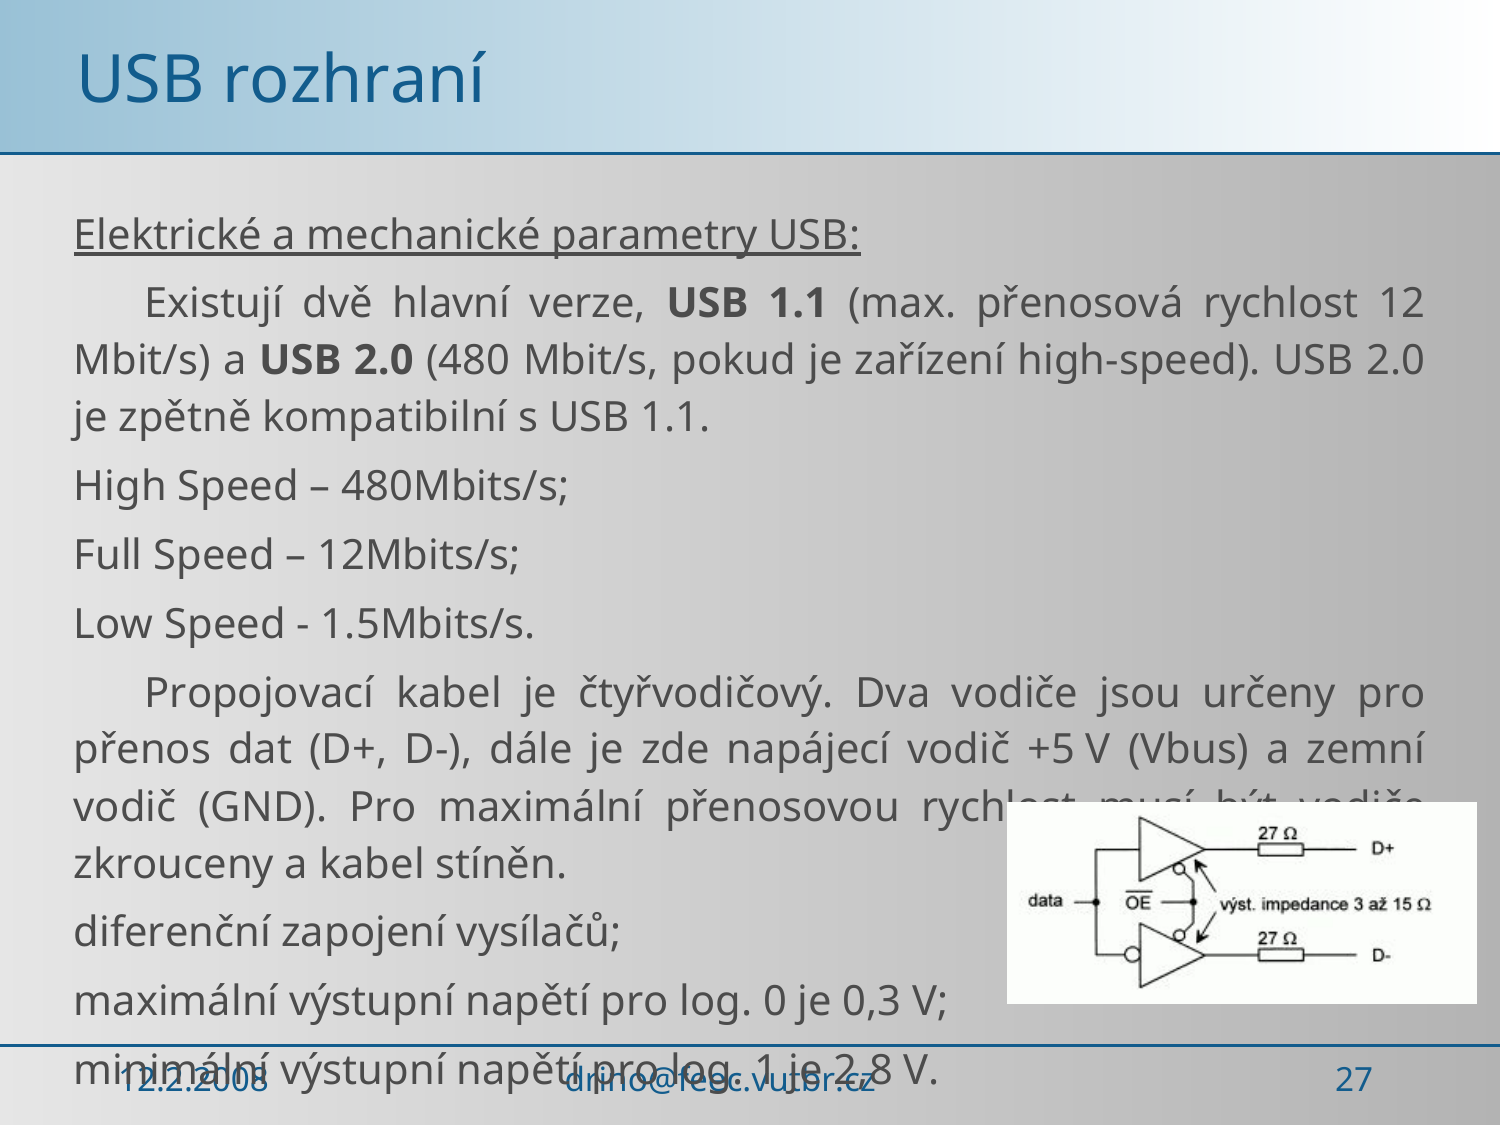

# USB rozhraní
Elektrické a mechanické parametry USB:
Existují dvě hlavní verze, USB 1.1 (max. přenosová rychlost 12 Mbit/s) a USB 2.0 (480 Mbit/s, pokud je zařízení high-speed). USB 2.0 je zpětně kompatibilní s USB 1.1.
High Speed – 480Mbits/s;
Full Speed – 12Mbits/s;
Low Speed - 1.5Mbits/s.
Propojovací kabel je čtyřvodičový. Dva vodiče jsou určeny pro přenos dat (D+, D-), dále je zde napájecí vodič +5 V (Vbus) a zemní vodič (GND). Pro maximální přenosovou rychlost musí být vodiče zkrouceny a kabel stíněn.
diferenční zapojení vysílačů;
maximální výstupní napětí pro log. 0 je 0,3 V;
minimální výstupní napětí pro log. 1 je 2,8 V.
12.2.2008
drino@feec.vutbr.cz